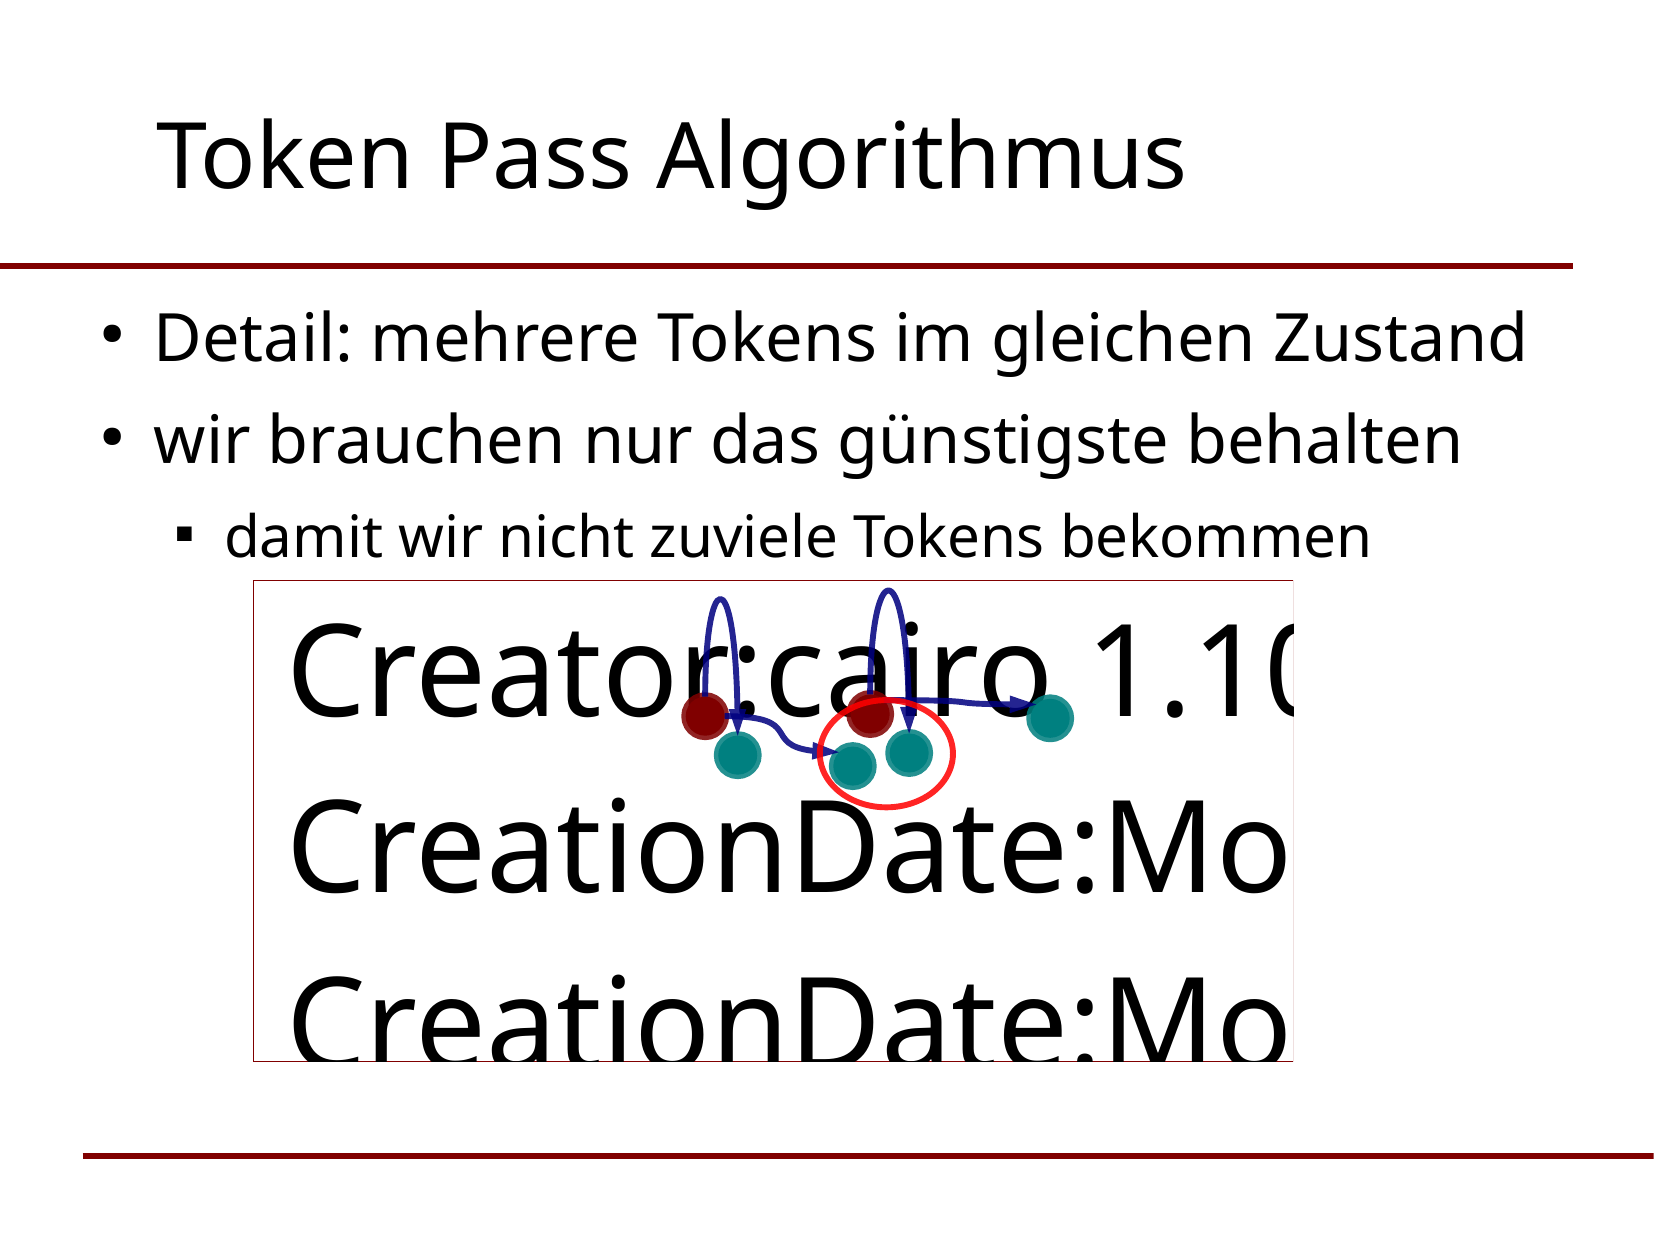

# Token Pass Algorithmus
Detail: mehrere Tokens im gleichen Zustand
wir brauchen nur das günstigste behalten
damit wir nicht zuviele Tokens bekommen